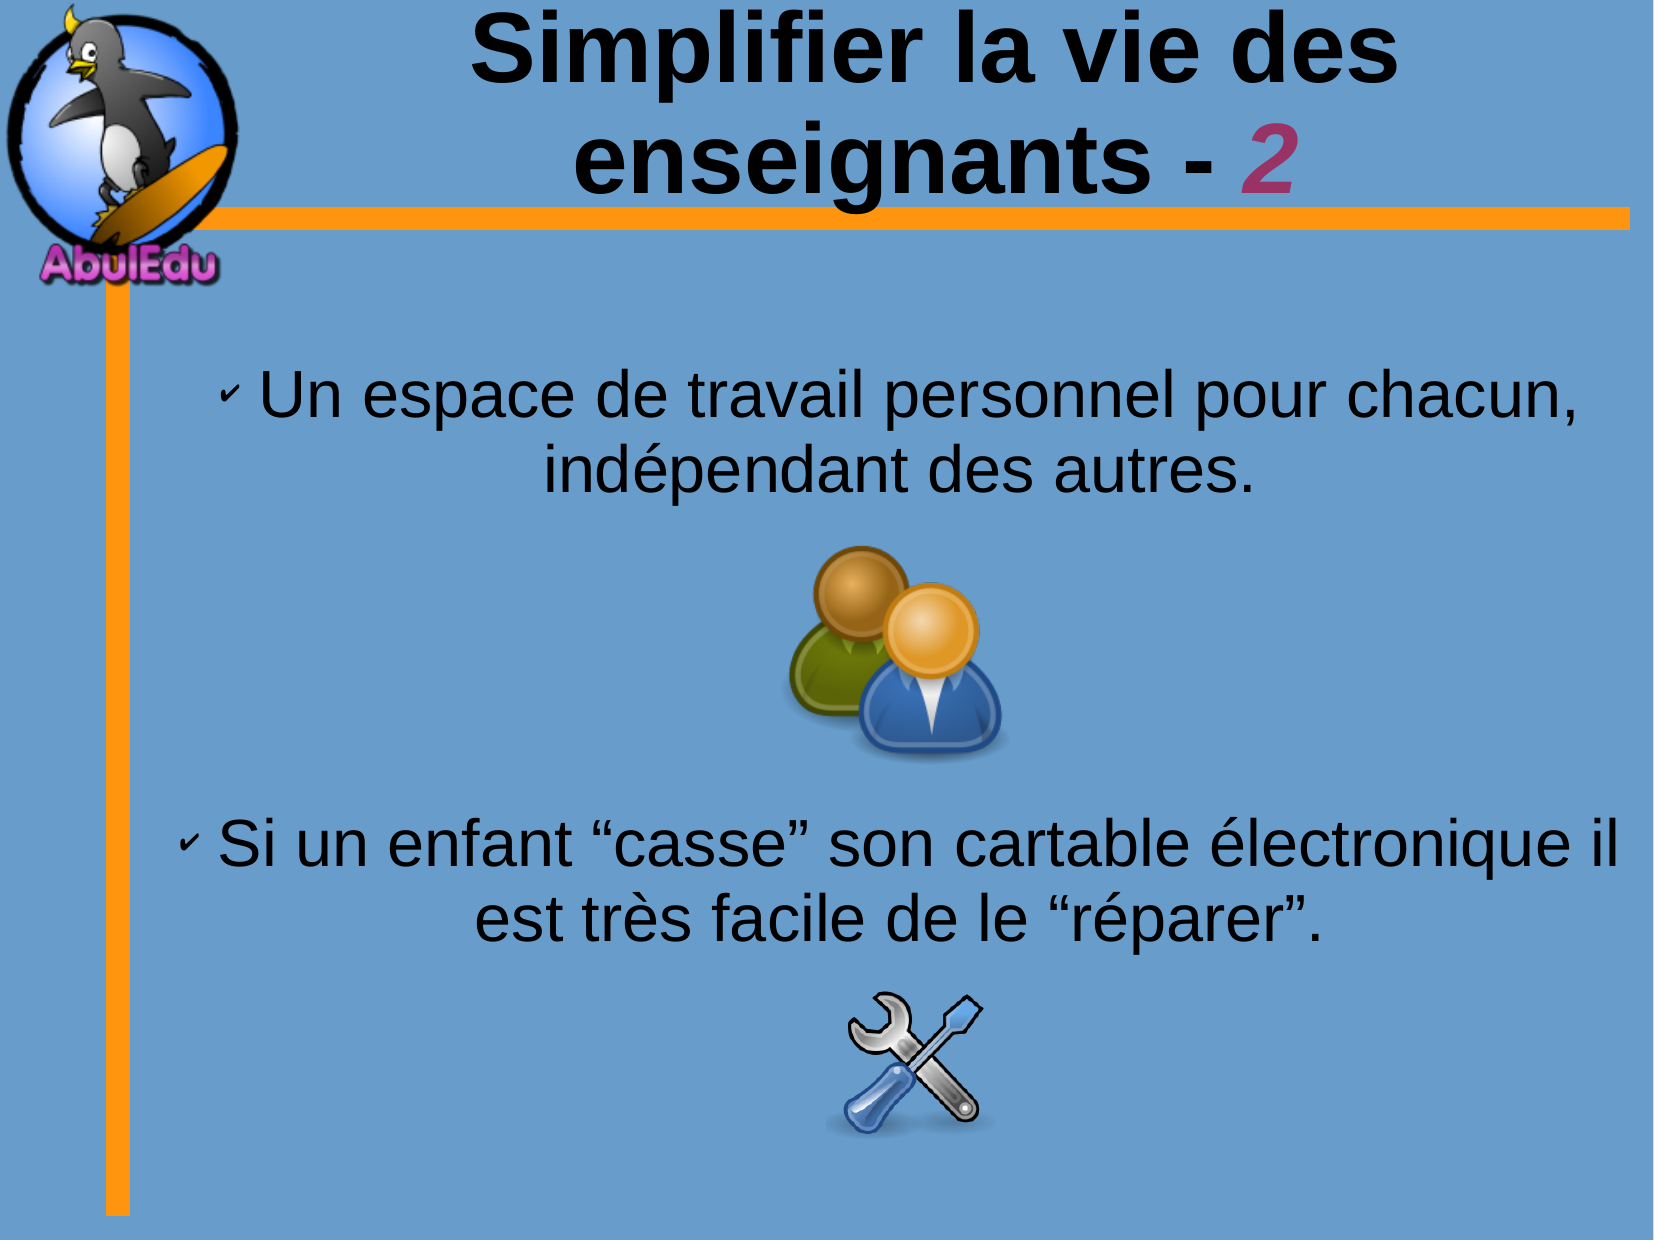

# Simplifier la vie des enseignants - 2
 Un espace de travail personnel pour chacun, indépendant des autres.
 Si un enfant “casse” son cartable électronique il est très facile de le “réparer”.